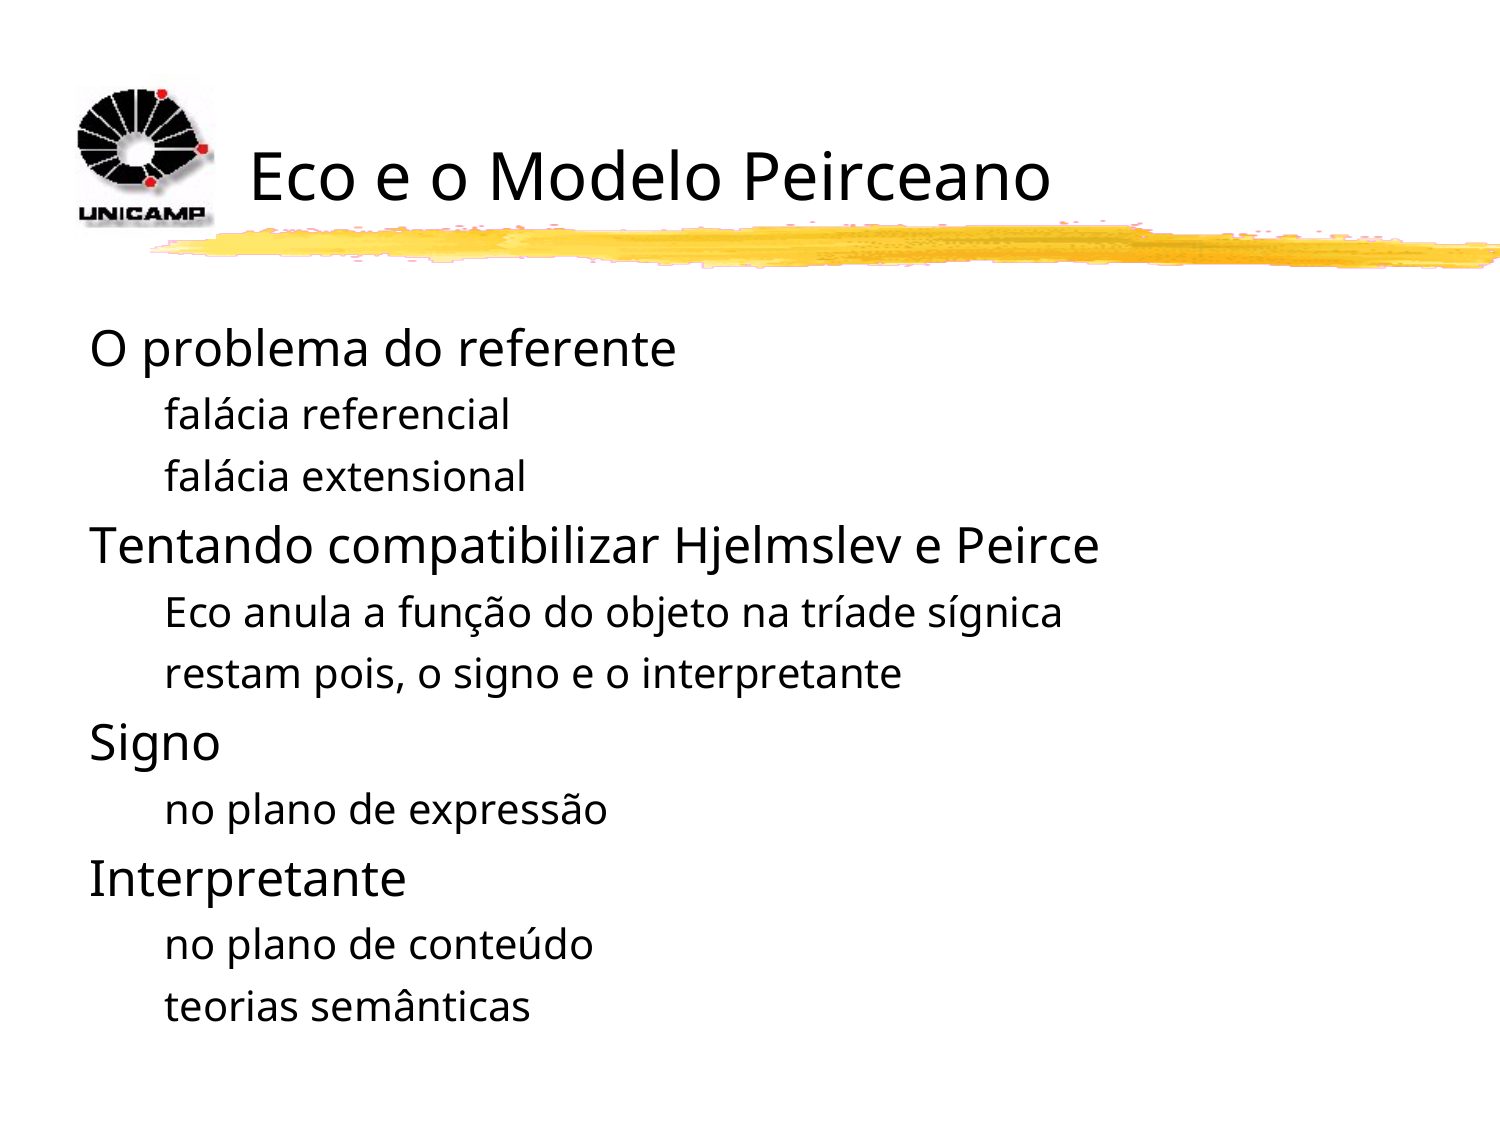

# Eco e o Modelo Peirceano
O problema do referente
falácia referencial
falácia extensional
Tentando compatibilizar Hjelmslev e Peirce
Eco anula a função do objeto na tríade sígnica
restam pois, o signo e o interpretante
Signo
no plano de expressão
Interpretante
no plano de conteúdo
teorias semânticas